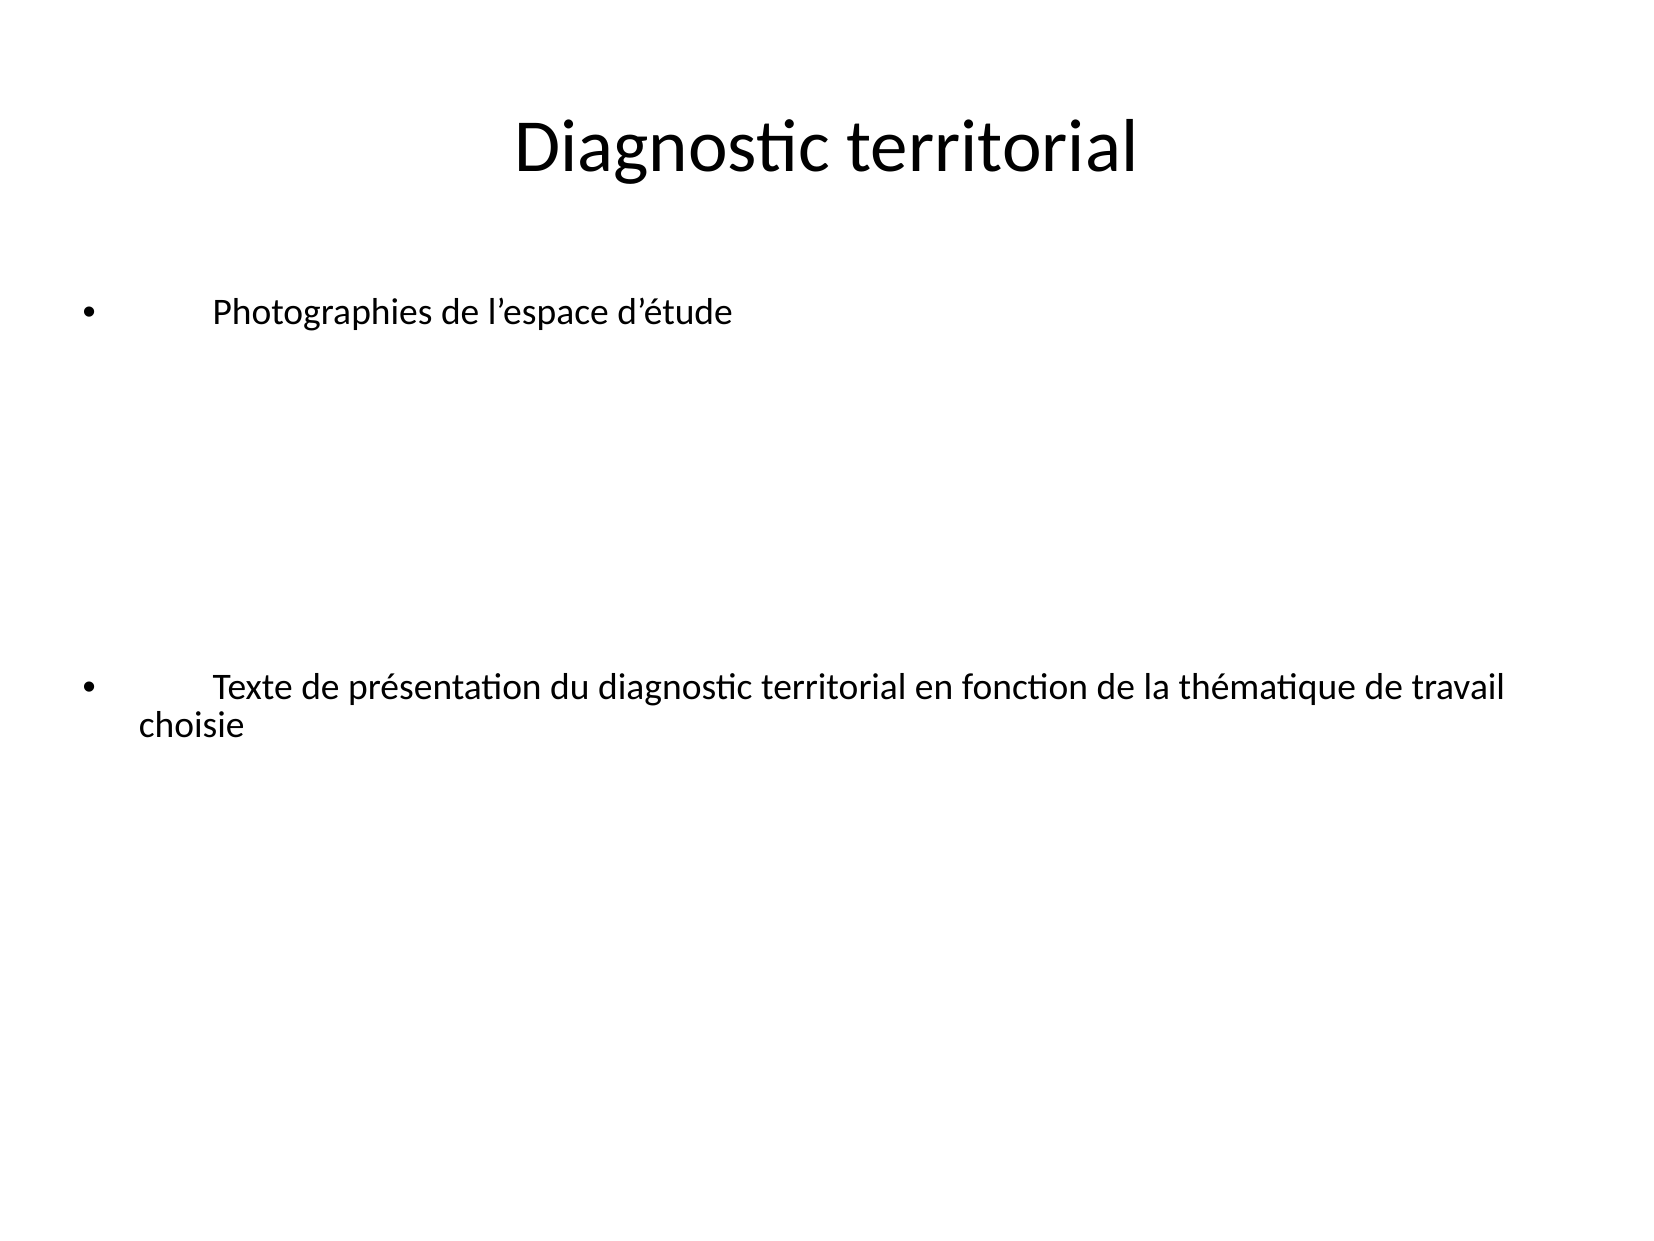

# Diagnostic territorial
•	Photographies de l’espace d’étude
•	Texte de présentation du diagnostic territorial en fonction de la thématique de travail choisie